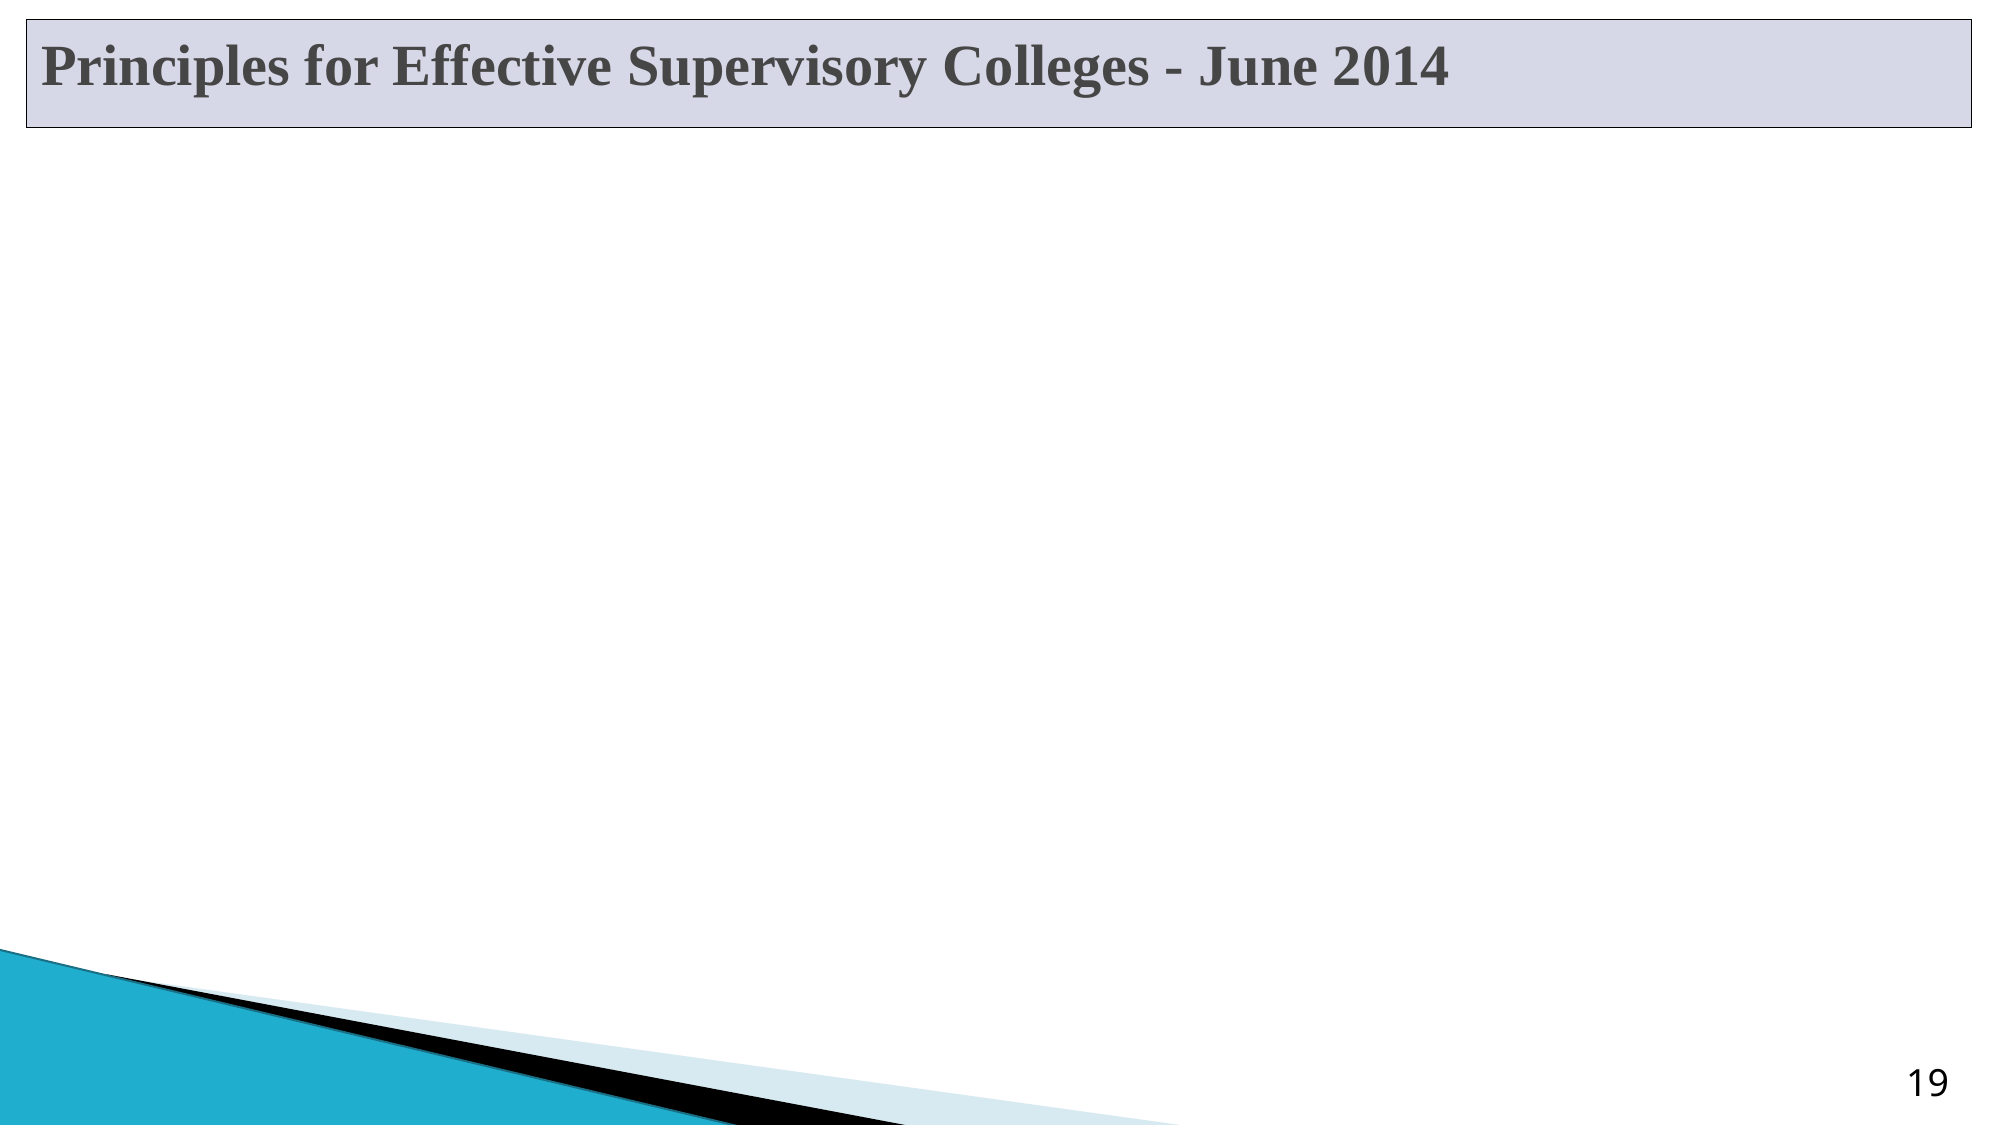

# Principles for Effective Supervisory Colleges - June 2014
Enhance oversight of international banking groups, (consider their scale, structure, complexity, significance in host country)
Single college structure; core & universal college; variable structures
College Objectives
Information Sharing
College Structures
Enhance the mutual trust – supervisory relationships
Enhance, on an ongoing and confidential basis, information exchange & cooperation
For two way info. sharing – trust & willingness to cooperate.
Banking groups‘ principal risks, vulnerabilities, risk mgmt., practices
Confidentiality agreements among members.